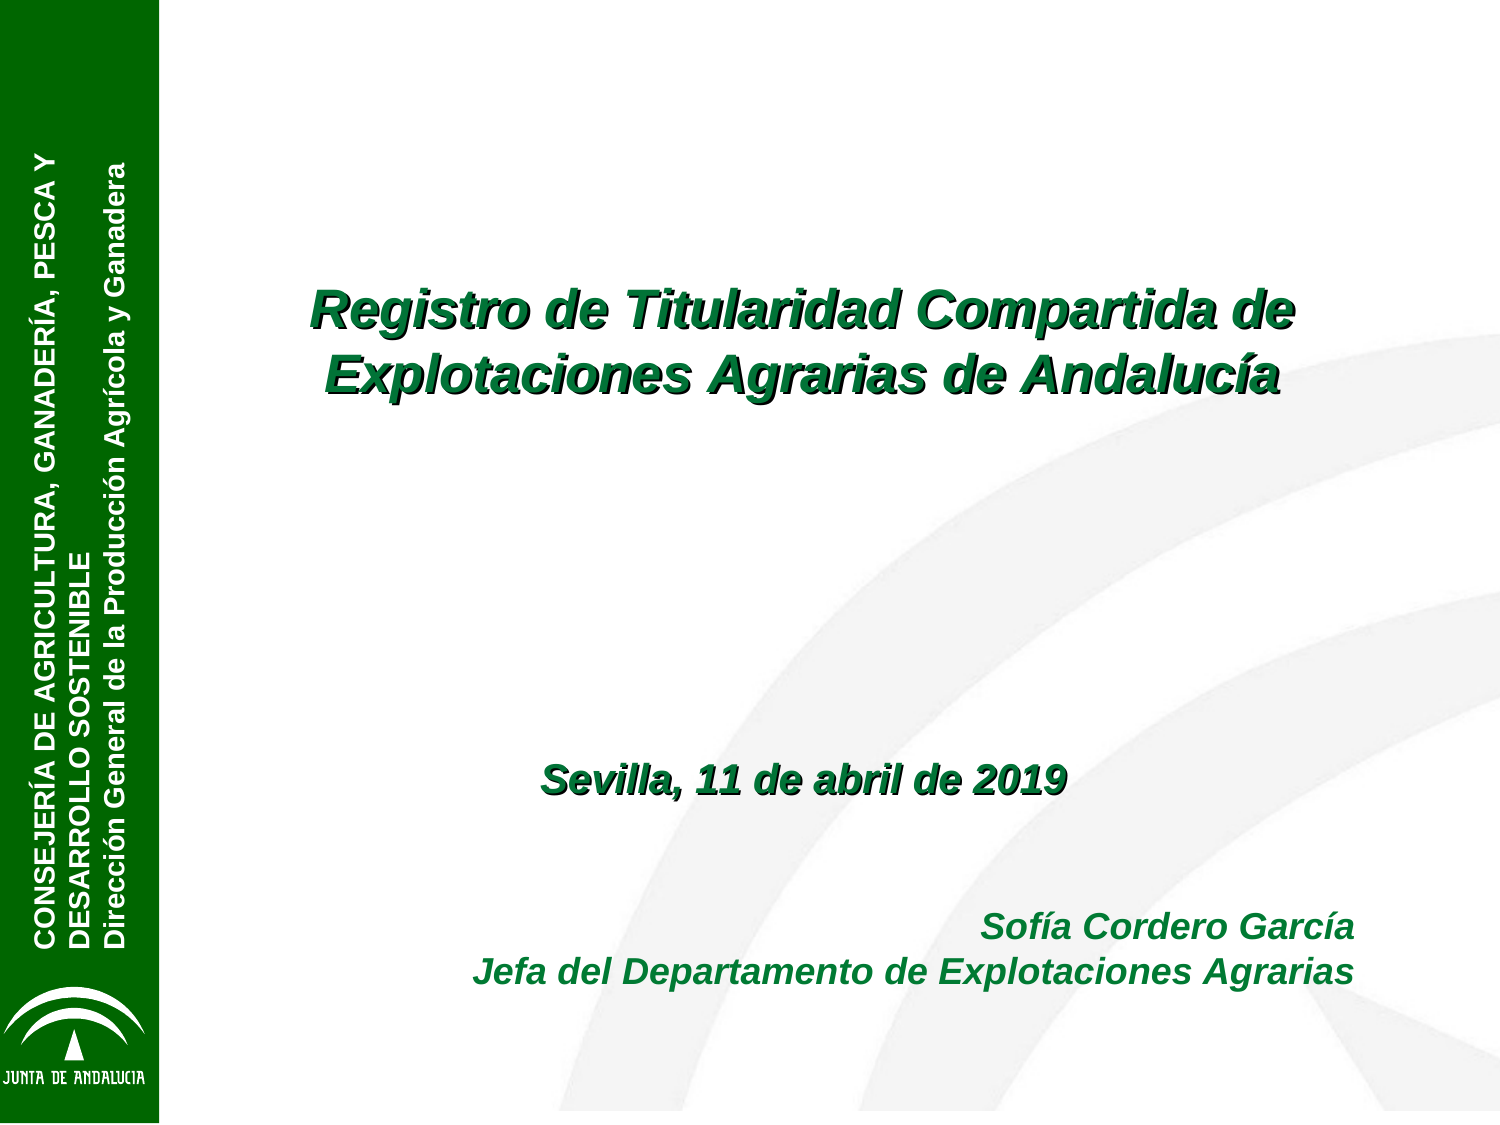

CONSEJERÍA DE AGRICULTURA, GANADERÍA, PESCA Y DESARROLLO SOSTENIBLE
Dirección General de la Producción Agrícola y Ganadera
Registro de Titularidad Compartida de Explotaciones Agrarias de Andalucía
Sevilla, 11 de abril de 2019
Sofía Cordero García
Jefa del Departamento de Explotaciones Agrarias